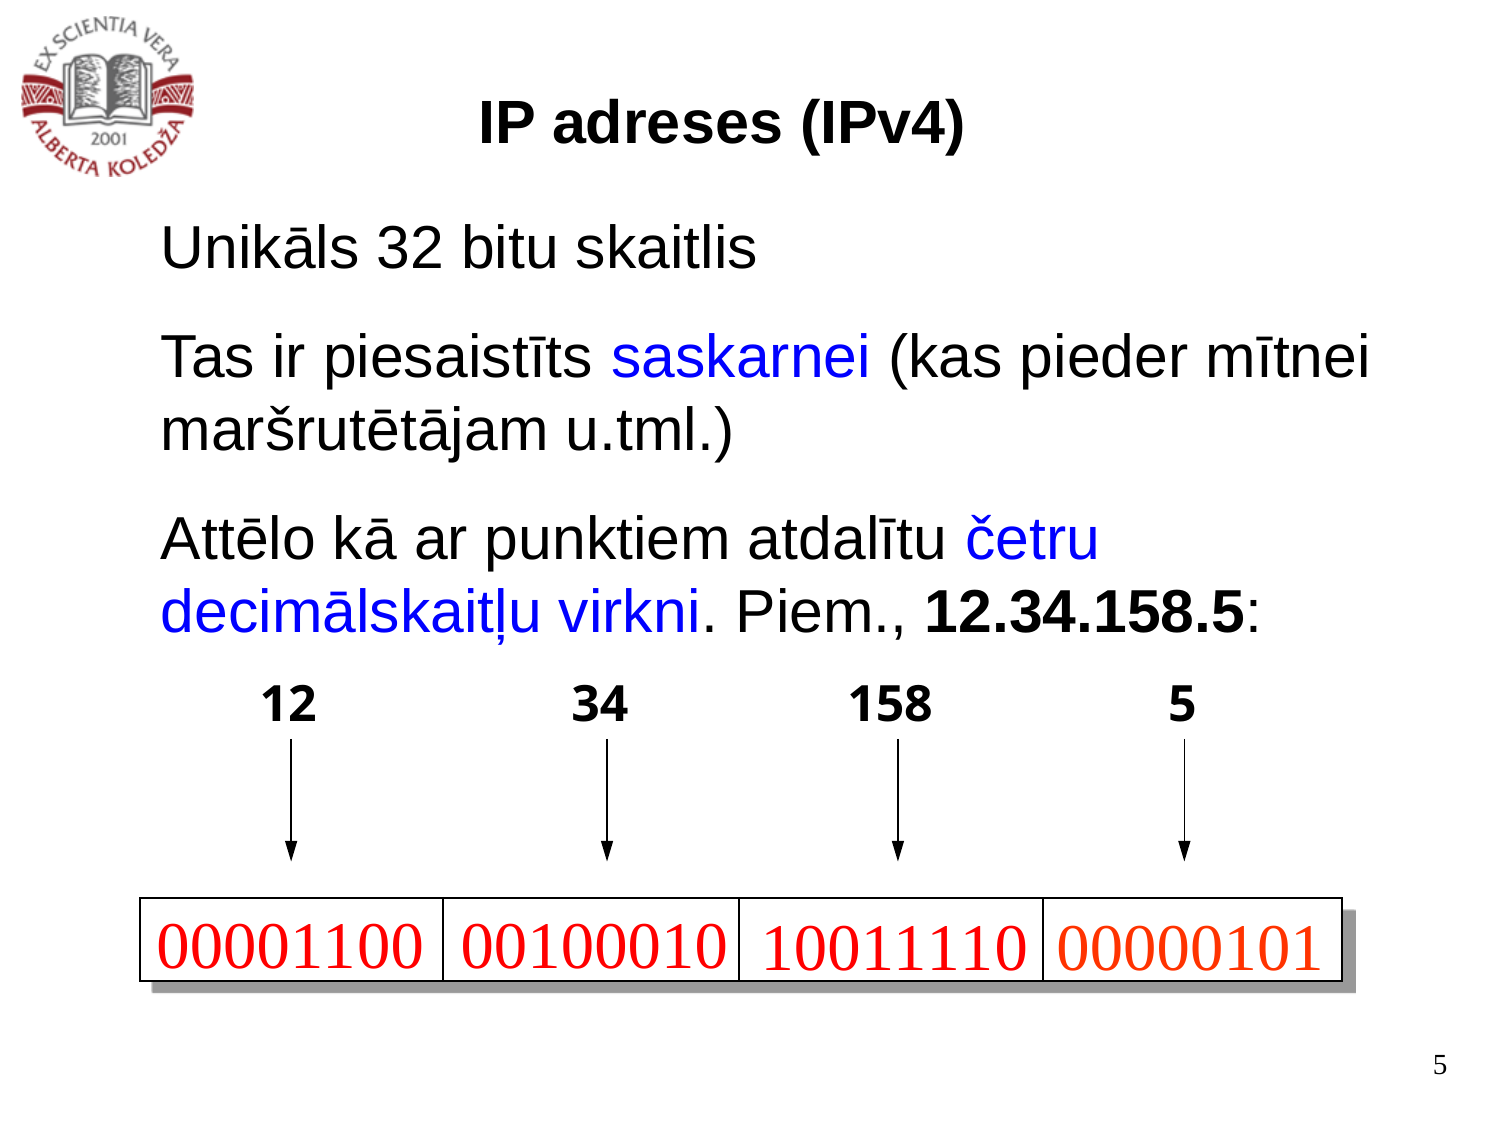

# IP adreses (IPv4)
Unikāls 32 bitu skaitlis
Tas ir piesaistīts saskarnei (kas pieder mītnei maršrutētājam u.tml.)
Attēlo kā ar punktiem atdalītu četru decimālskaitļu virkni. Piem., 12.34.158.5:
12
34
158
5
00001100
00100010
10011110
00000101
4